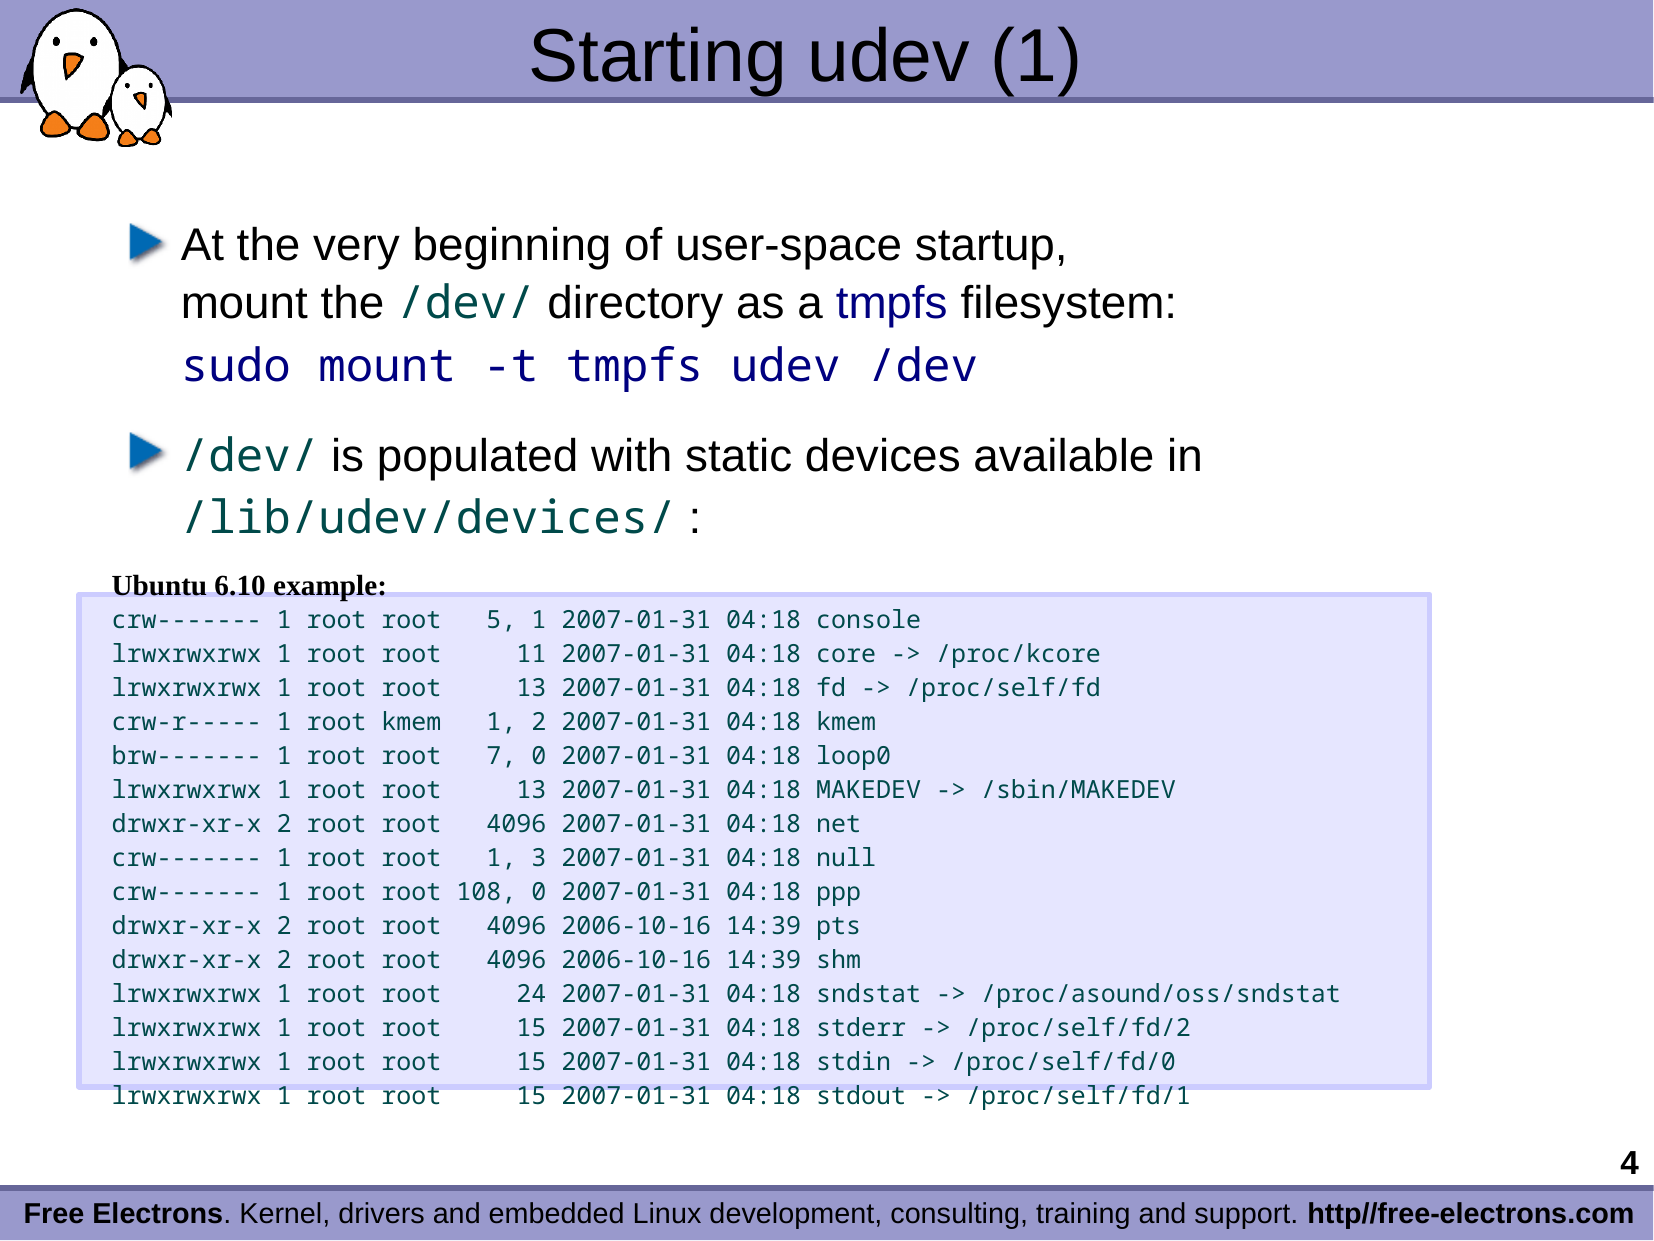

# Starting udev (1)
At the very beginning of user-space startup,
mount the /dev/ directory as a tmpfs filesystem:
sudo mount -t tmpfs udev /dev
/dev/ is populated with static devices available in /lib/udev/devices/ :
Ubuntu 6.10 example:
crw------- 1 root root 5, 1 2007-01-31 04:18 console
lrwxrwxrwx 1 root root 11 2007-01-31 04:18 core -> /proc/kcore
lrwxrwxrwx 1 root root 13 2007-01-31 04:18 fd -> /proc/self/fd
crw-r----- 1 root kmem 1, 2 2007-01-31 04:18 kmem
brw------- 1 root root 7, 0 2007-01-31 04:18 loop0
lrwxrwxrwx 1 root root 13 2007-01-31 04:18 MAKEDEV -> /sbin/MAKEDEV
drwxr-xr-x 2 root root 4096 2007-01-31 04:18 net
crw------- 1 root root 1, 3 2007-01-31 04:18 null
crw------- 1 root root 108, 0 2007-01-31 04:18 ppp
drwxr-xr-x 2 root root 4096 2006-10-16 14:39 pts
drwxr-xr-x 2 root root 4096 2006-10-16 14:39 shm
lrwxrwxrwx 1 root root 24 2007-01-31 04:18 sndstat -> /proc/asound/oss/sndstat
lrwxrwxrwx 1 root root 15 2007-01-31 04:18 stderr -> /proc/self/fd/2
lrwxrwxrwx 1 root root 15 2007-01-31 04:18 stdin -> /proc/self/fd/0
lrwxrwxrwx 1 root root 15 2007-01-31 04:18 stdout -> /proc/self/fd/1